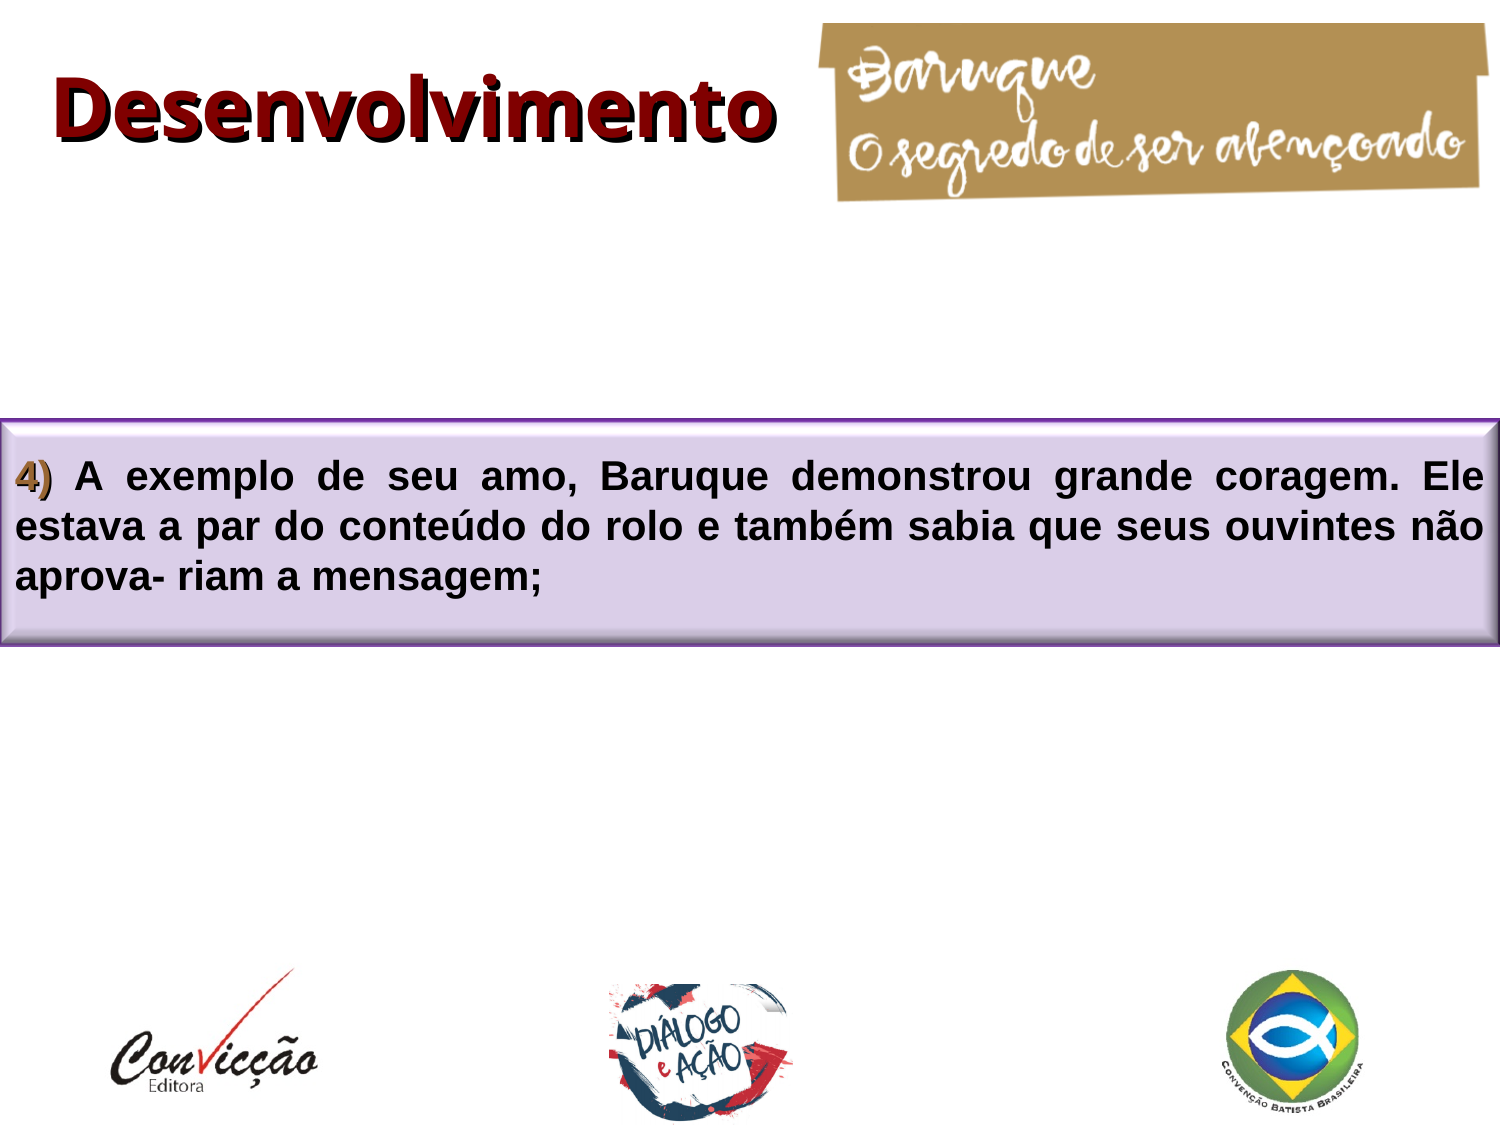

Desenvolvimento
4) A exemplo de seu amo, Baruque demonstrou grande coragem. Ele estava a par do conteúdo do rolo e também sabia que seus ouvintes não aprova- riam a mensagem;